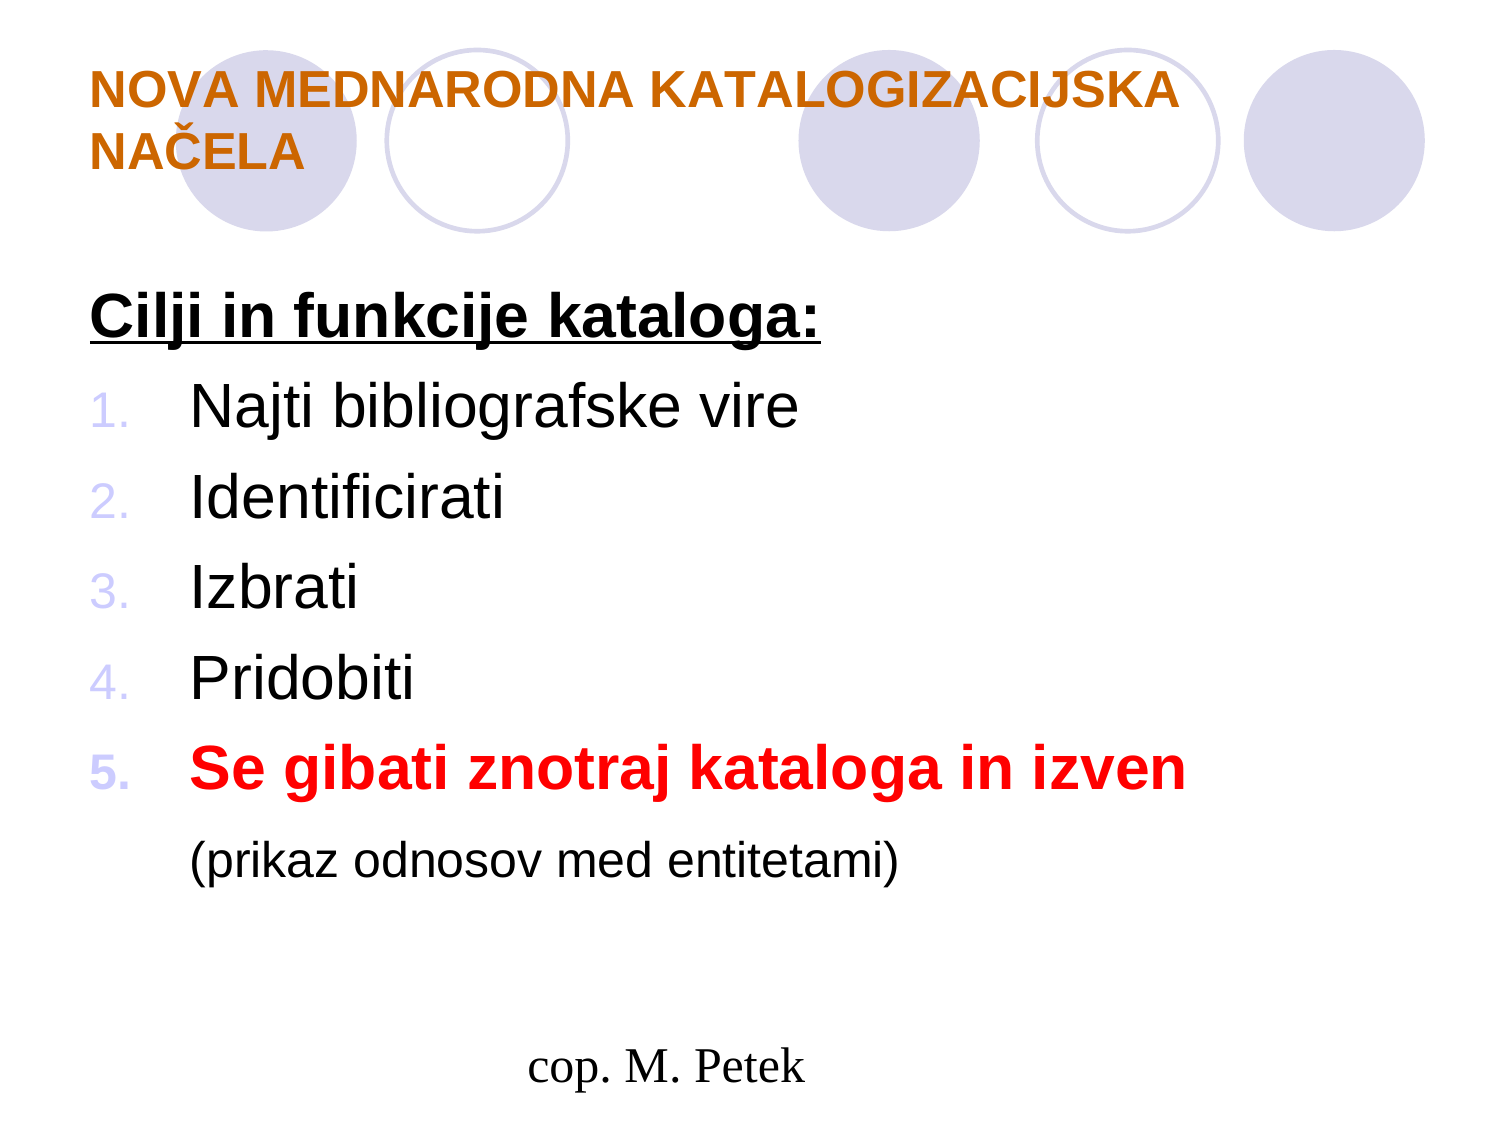

# NOVA MEDNARODNA KATALOGIZACIJSKA NAČELA
Cilji in funkcije kataloga:
Najti bibliografske vire
Identificirati
Izbrati
Pridobiti
Se gibati znotraj kataloga in izven
	(prikaz odnosov med entitetami)
cop. M. Petek